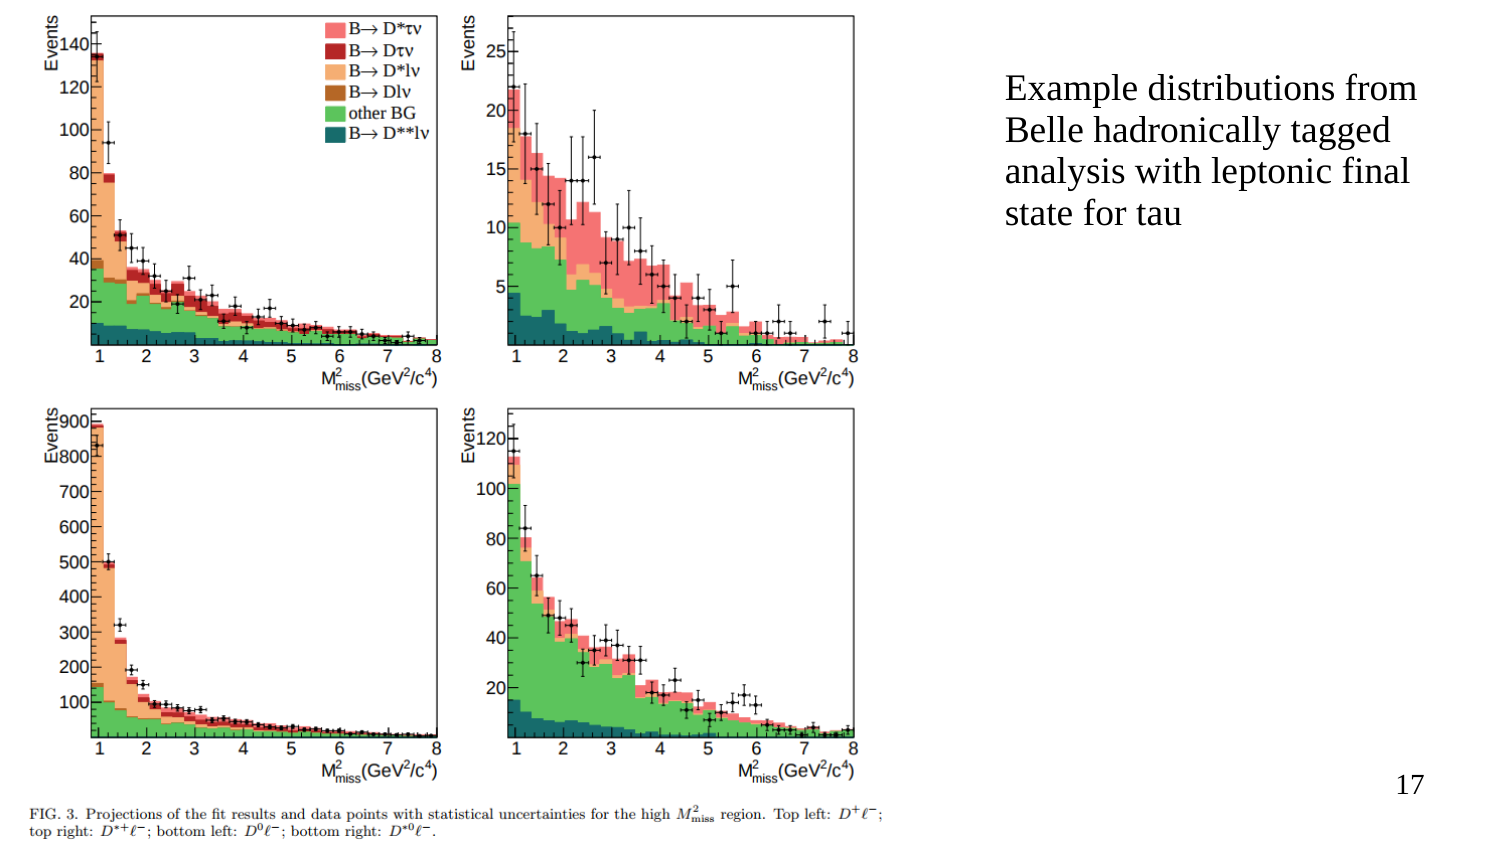

Example distributions from Belle hadronically tagged analysis with leptonic final state for tau
17